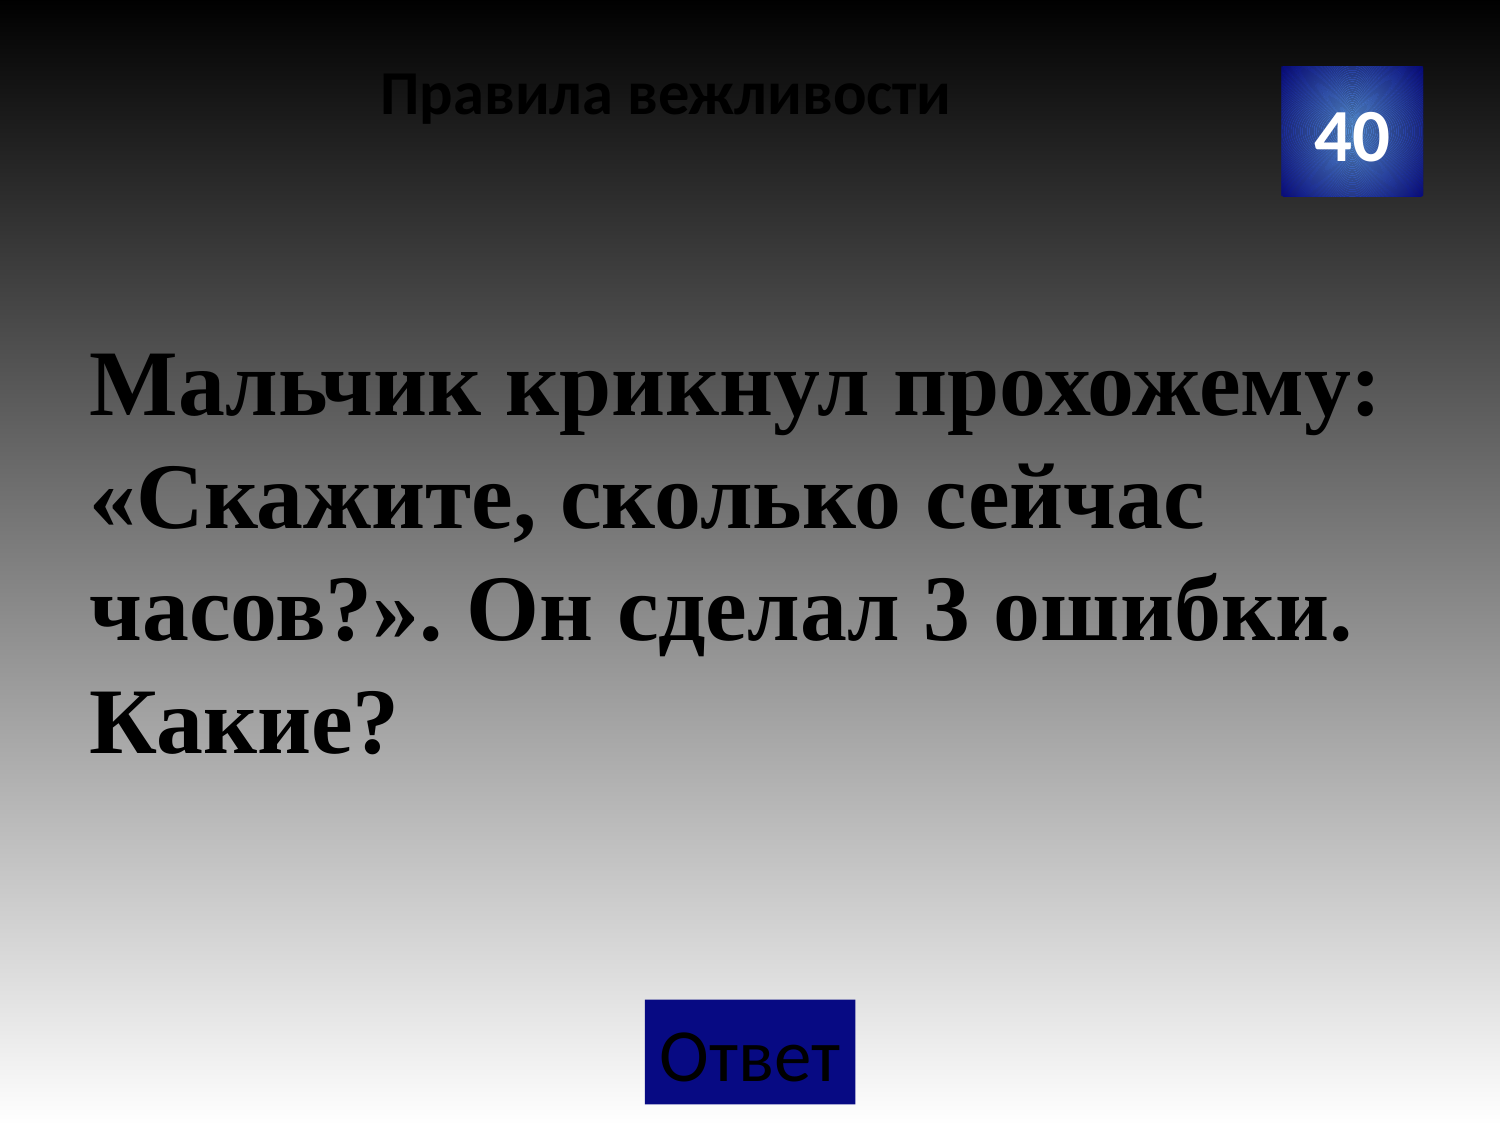

# Правила вежливости
40
Мальчик крикнул прохожему: «Скажите, сколько сейчас часов?». Он сделал 3 ошибки. Какие?